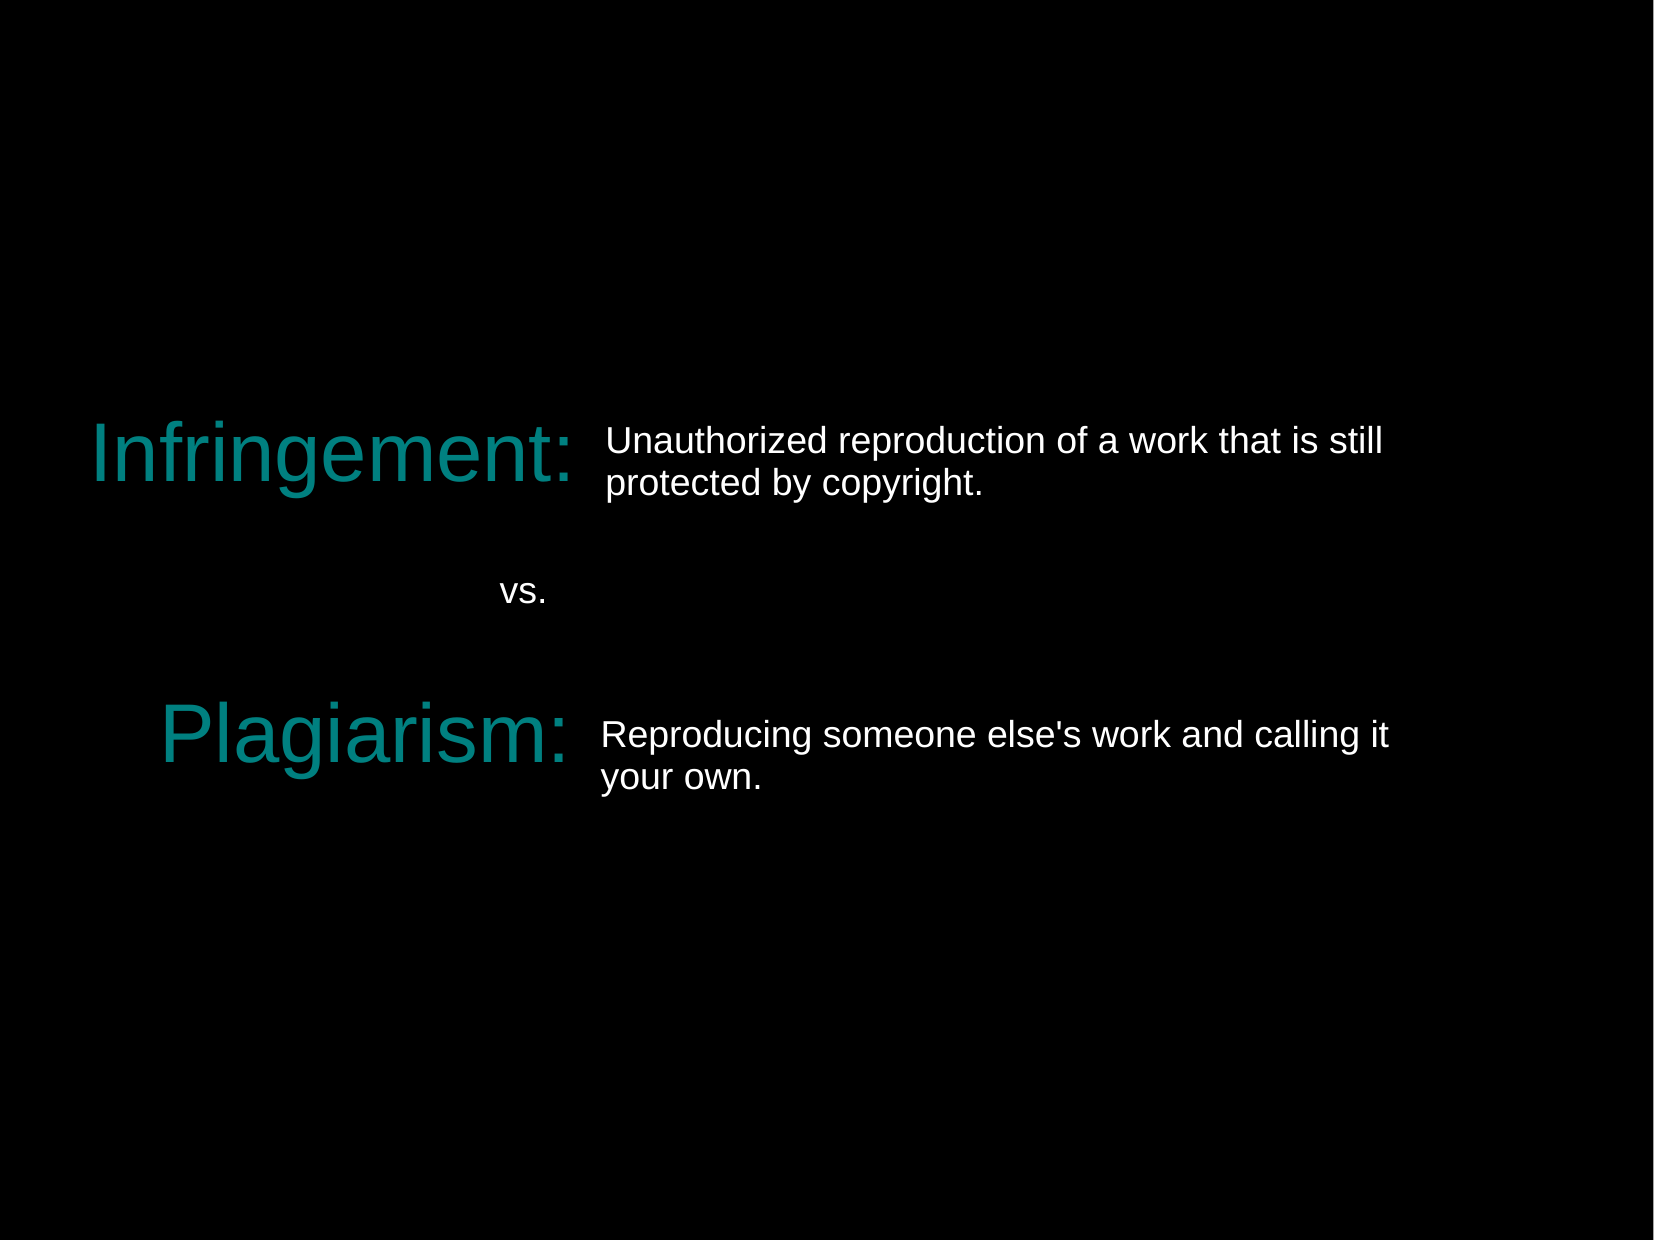

Infringement:
Unauthorized reproduction of a work that is still protected by copyright.
vs.
Plagiarism:
Reproducing someone else's work and calling it your own.